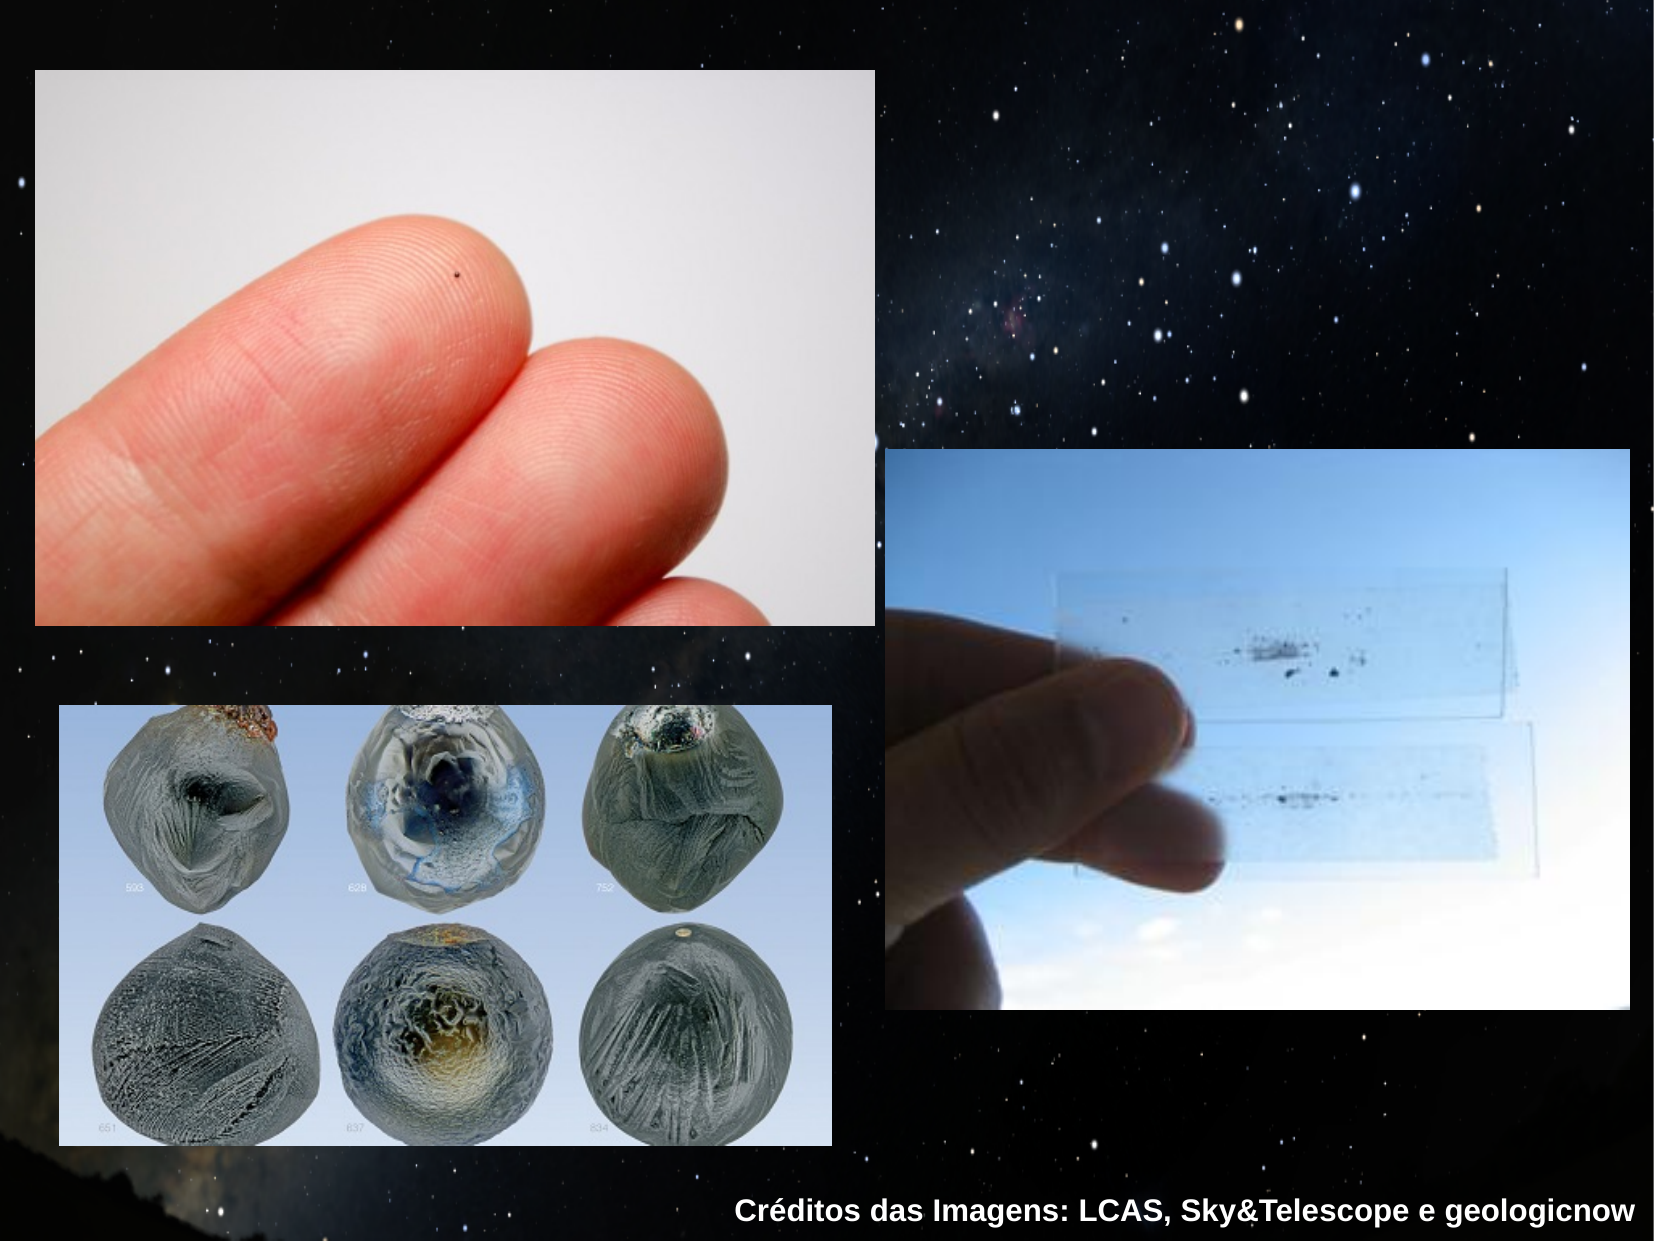

Créditos das Imagens: LCAS, Sky&Telescope e geologicnow